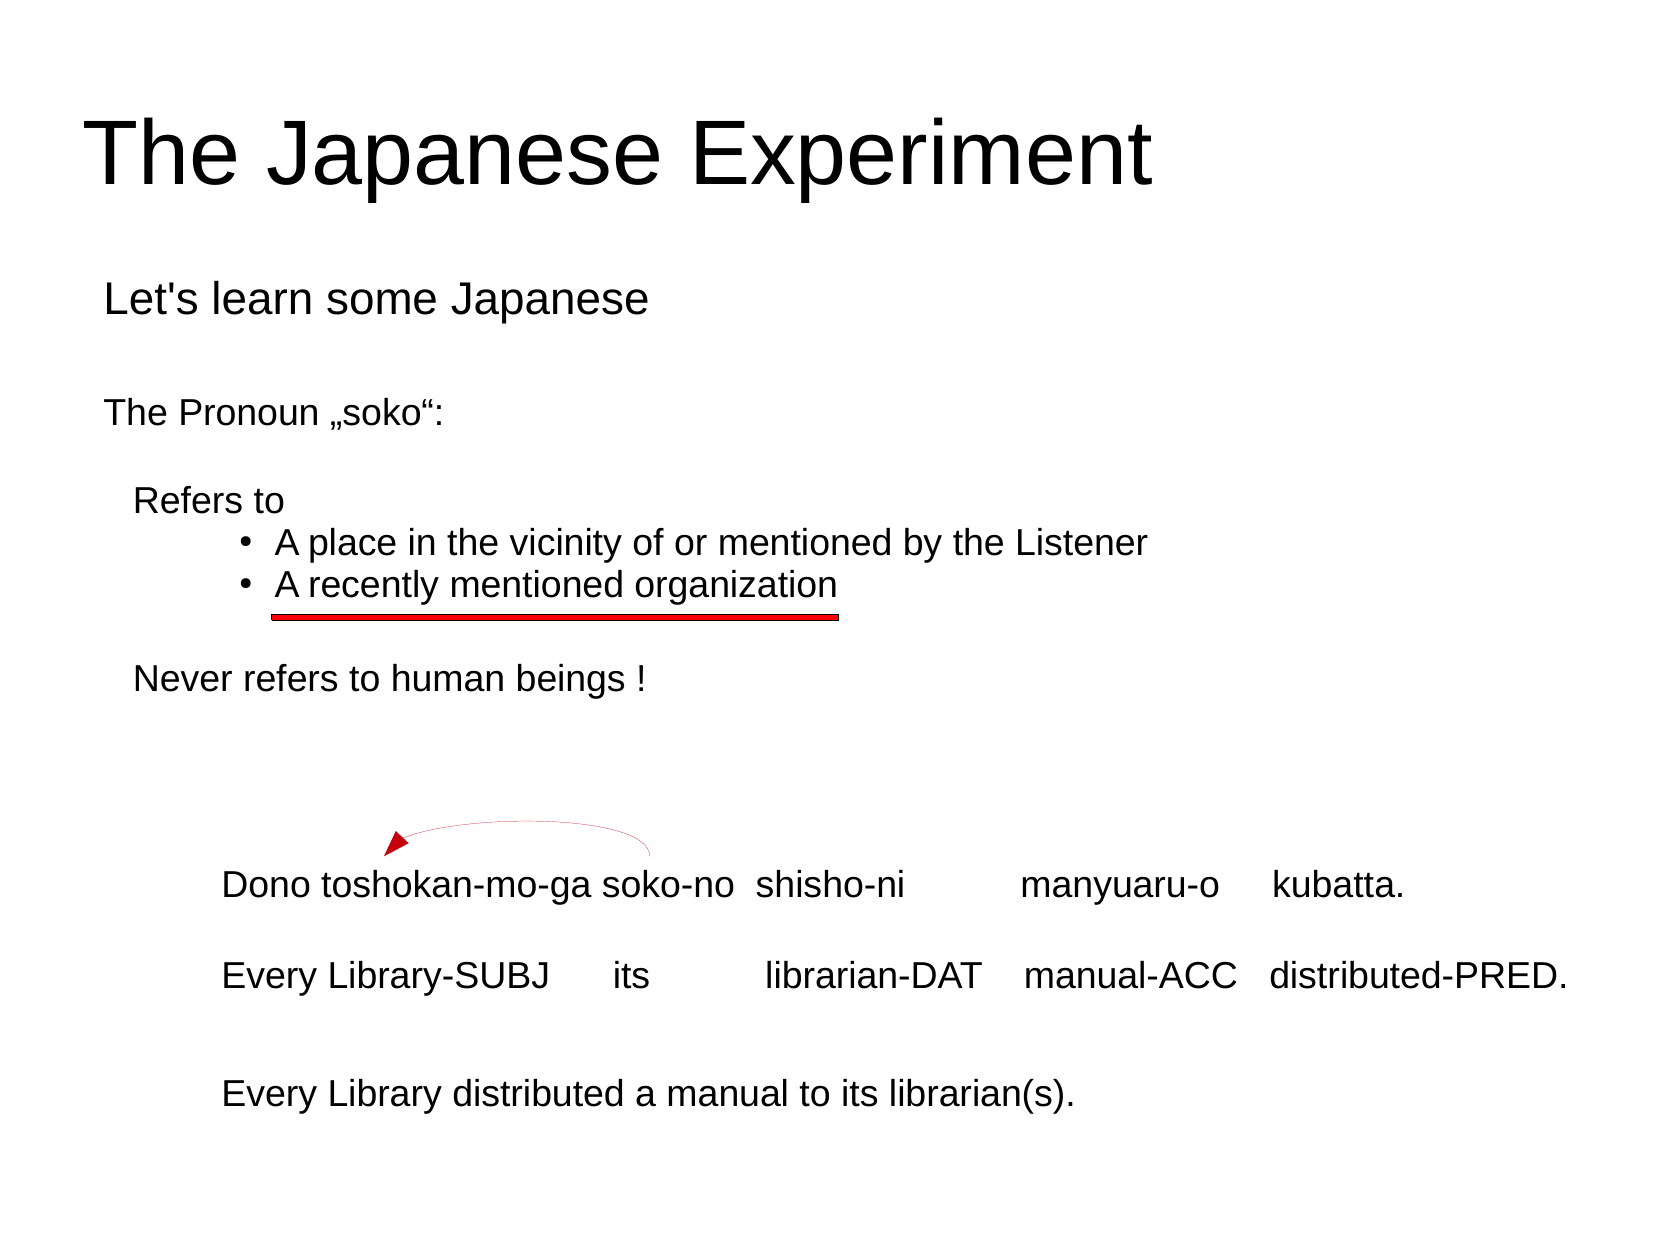

# The Japanese Experiment
Let's learn some Japanese
The Pronoun „soko“:
Refers to
A place in the vicinity of or mentioned by the Listener
A recently mentioned organization
Never refers to human beings !
Dono toshokan-mo-ga soko-no shisho-ni manyuaru-o kubatta.
Every Library-SUBJ its librarian-DAT manual-ACC distributed-PRED.
Every Library distributed a manual to its librarian(s).